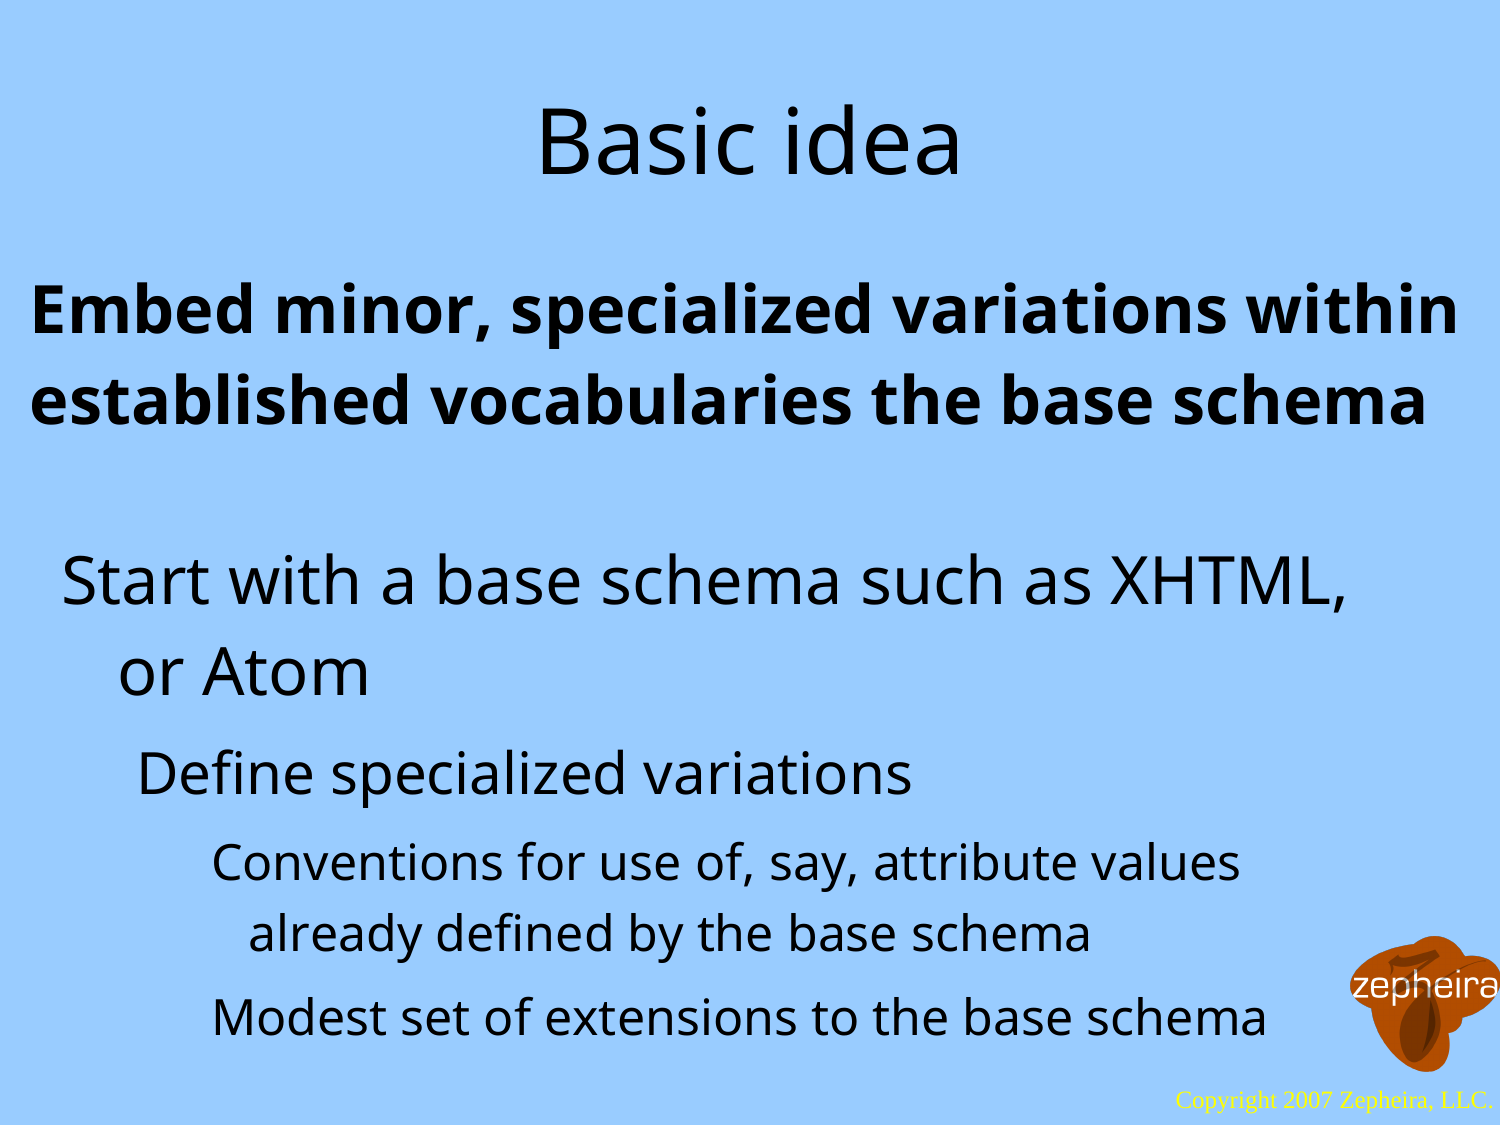

# Basic idea
Embed minor, specialized variations within established vocabularies the base schema
Start with a base schema such as XHTML, or Atom
Define specialized variations
Conventions for use of, say, attribute values already defined by the base schema
Modest set of extensions to the base schema